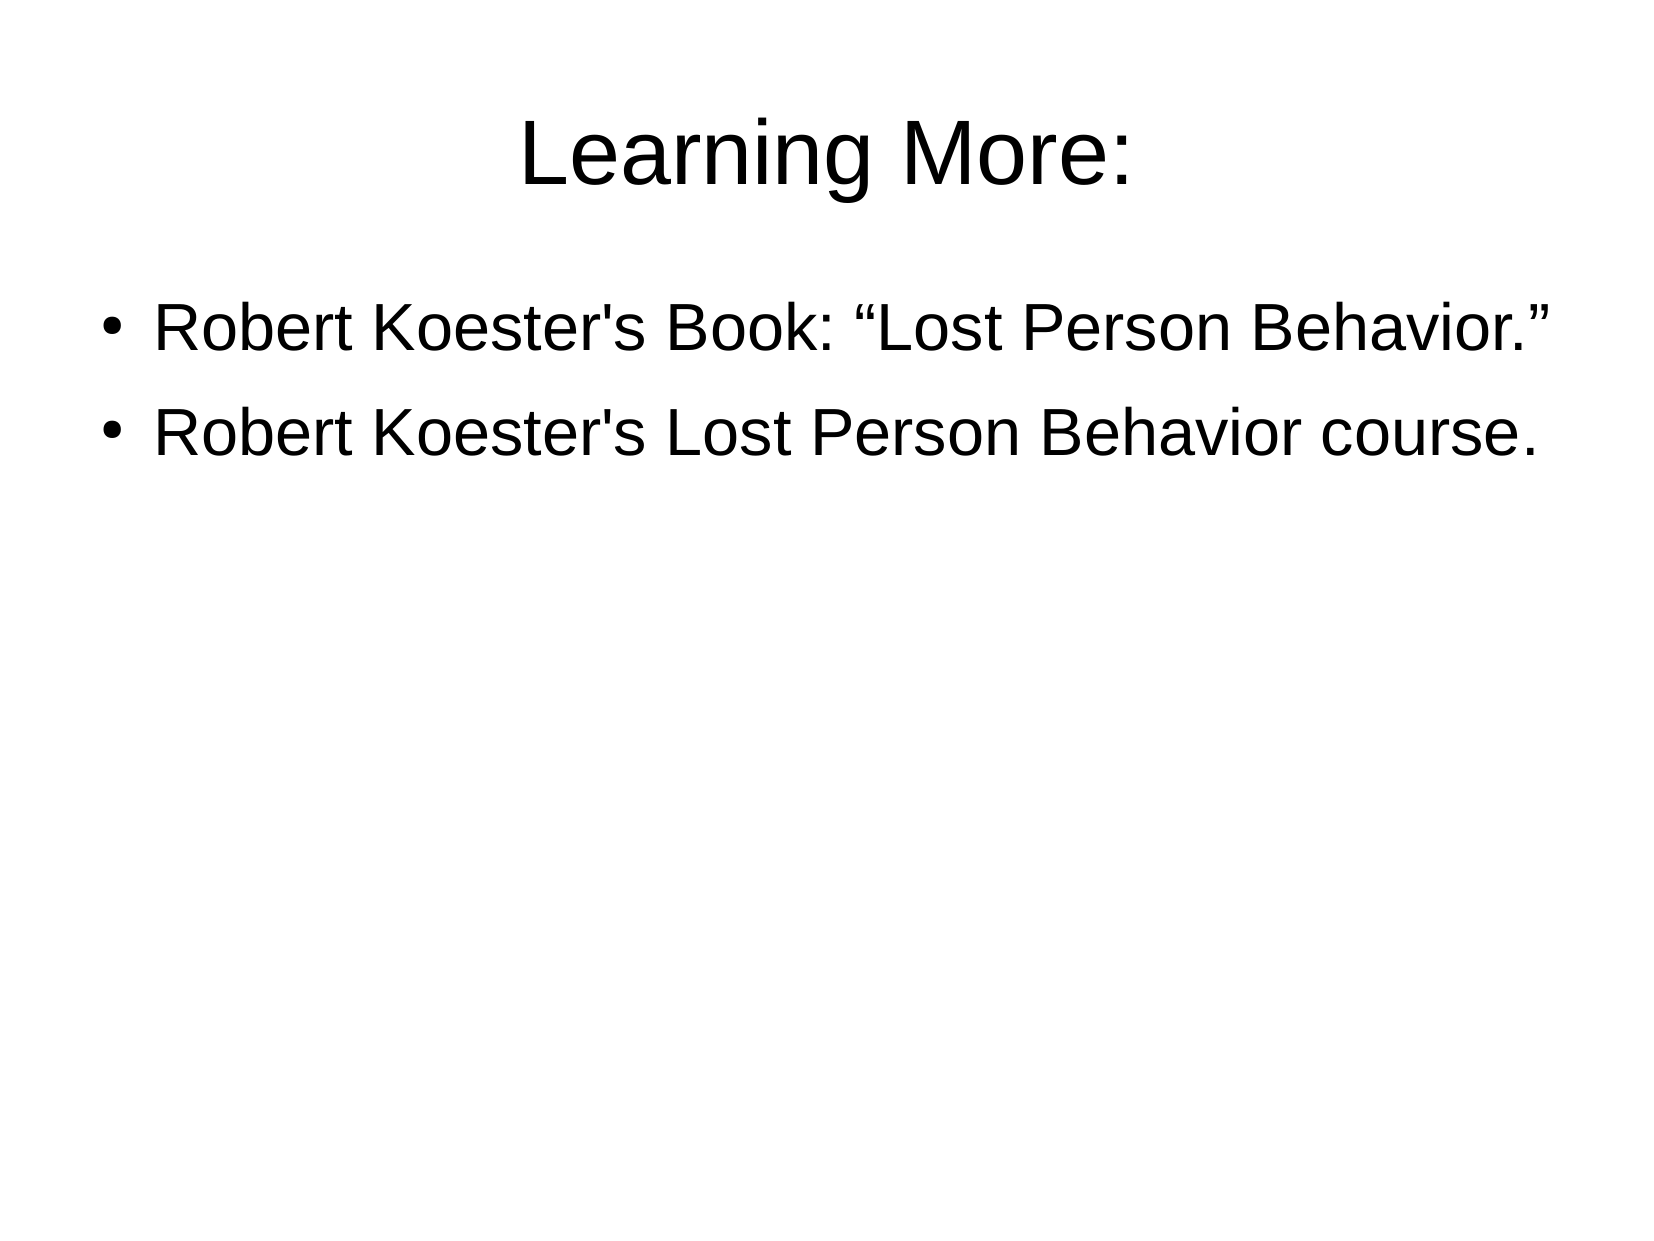

# Learning More:
Robert Koester's Book: “Lost Person Behavior.”
Robert Koester's Lost Person Behavior course.